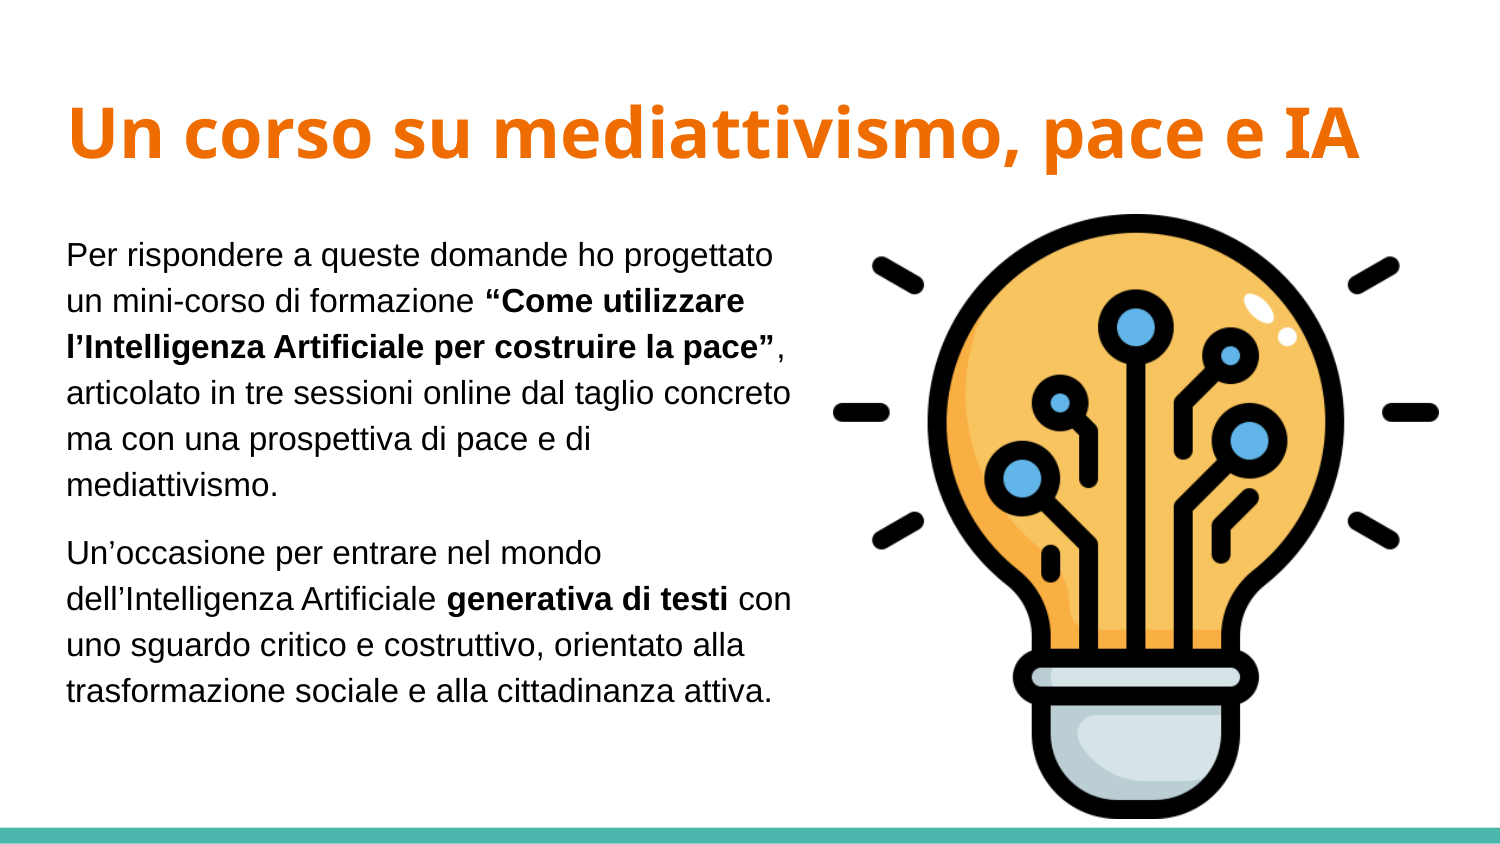

# Un corso su mediattivismo, pace e IA
Per rispondere a queste domande ho progettato un mini-corso di formazione “Come utilizzare l’Intelligenza Artificiale per costruire la pace”, articolato in tre sessioni online dal taglio concreto ma con una prospettiva di pace e di mediattivismo.
Un’occasione per entrare nel mondo dell’Intelligenza Artificiale generativa di testi con uno sguardo critico e costruttivo, orientato alla trasformazione sociale e alla cittadinanza attiva.